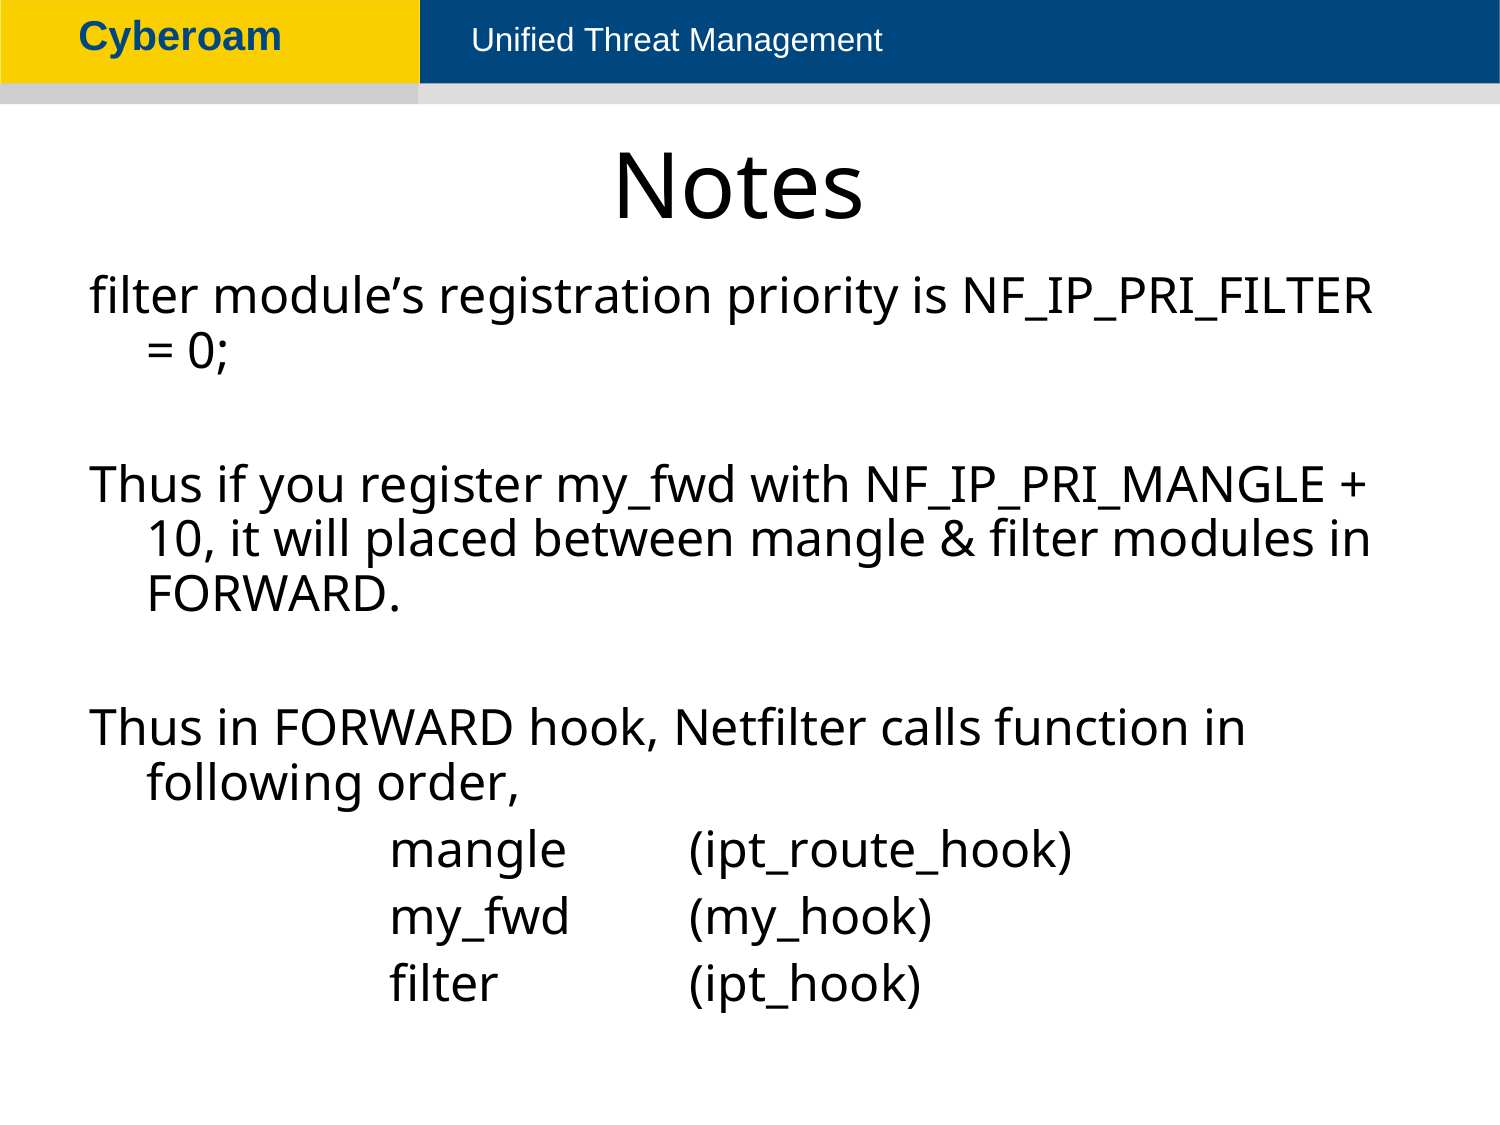

# Notes
filter module’s registration priority is NF_IP_PRI_FILTER = 0;
Thus if you register my_fwd with NF_IP_PRI_MANGLE + 10, it will placed between mangle & filter modules in FORWARD.
Thus in FORWARD hook, Netfilter calls function in following order,
			mangle	(ipt_route_hook)
			my_fwd	(my_hook)
			filter		(ipt_hook)